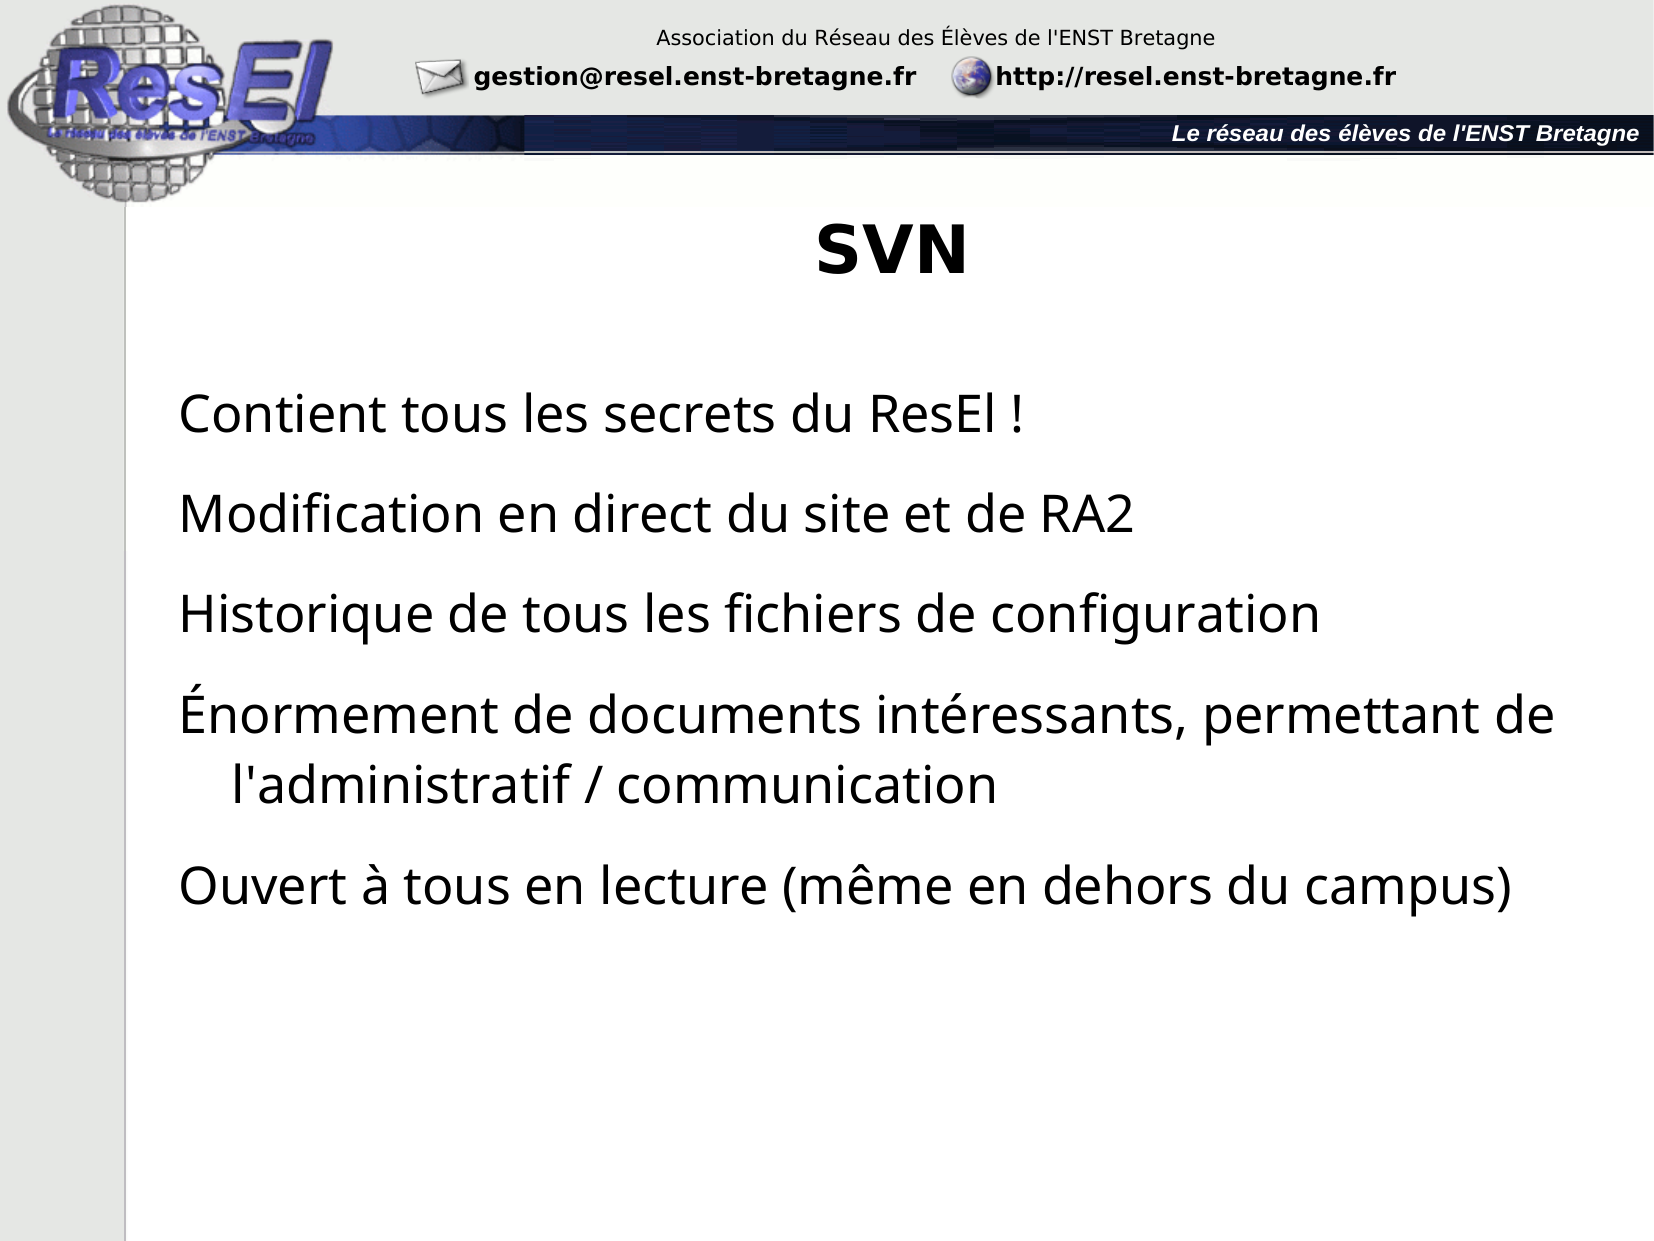

# SVN
Contient tous les secrets du ResEl !
Modification en direct du site et de RA2
Historique de tous les fichiers de configuration
Énormement de documents intéressants, permettant de l'administratif / communication
Ouvert à tous en lecture (même en dehors du campus)